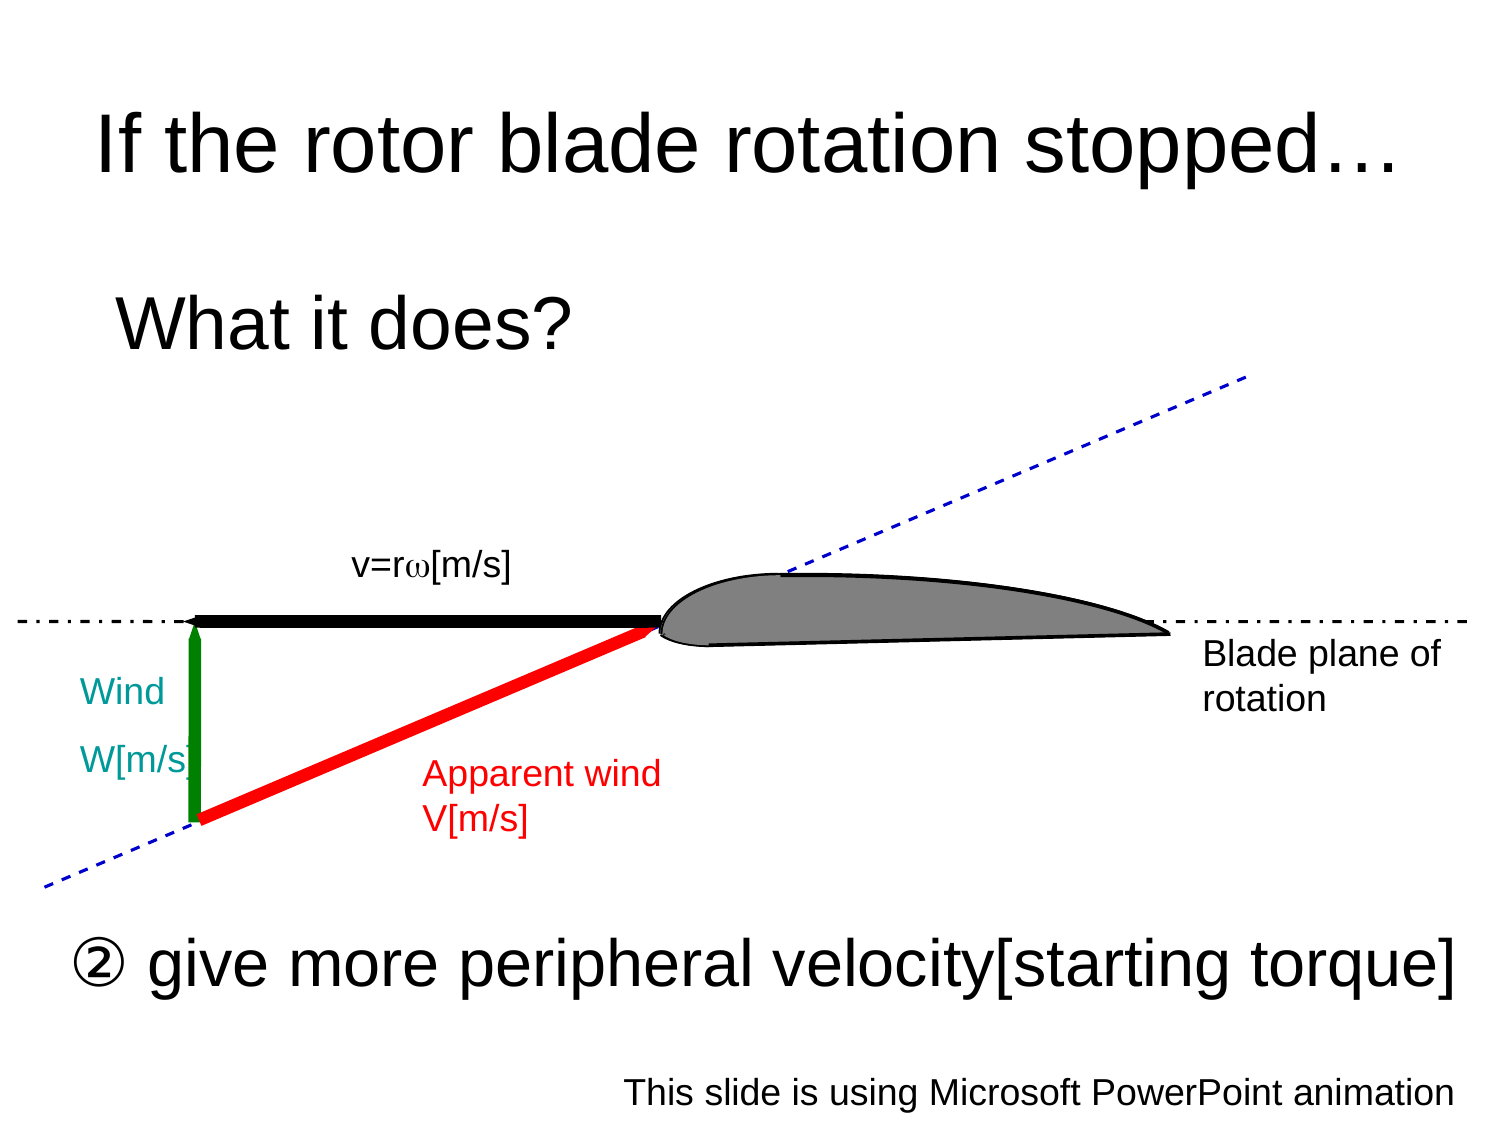

If the rotor blade rotation stopped…
What it does?
Apparent wind
V[m/s]
v=rw[m/s]
Wind
W[m/s]
Blade plane of rotation
② give more peripheral velocity[starting torque]
This slide is using Microsoft PowerPoint animation